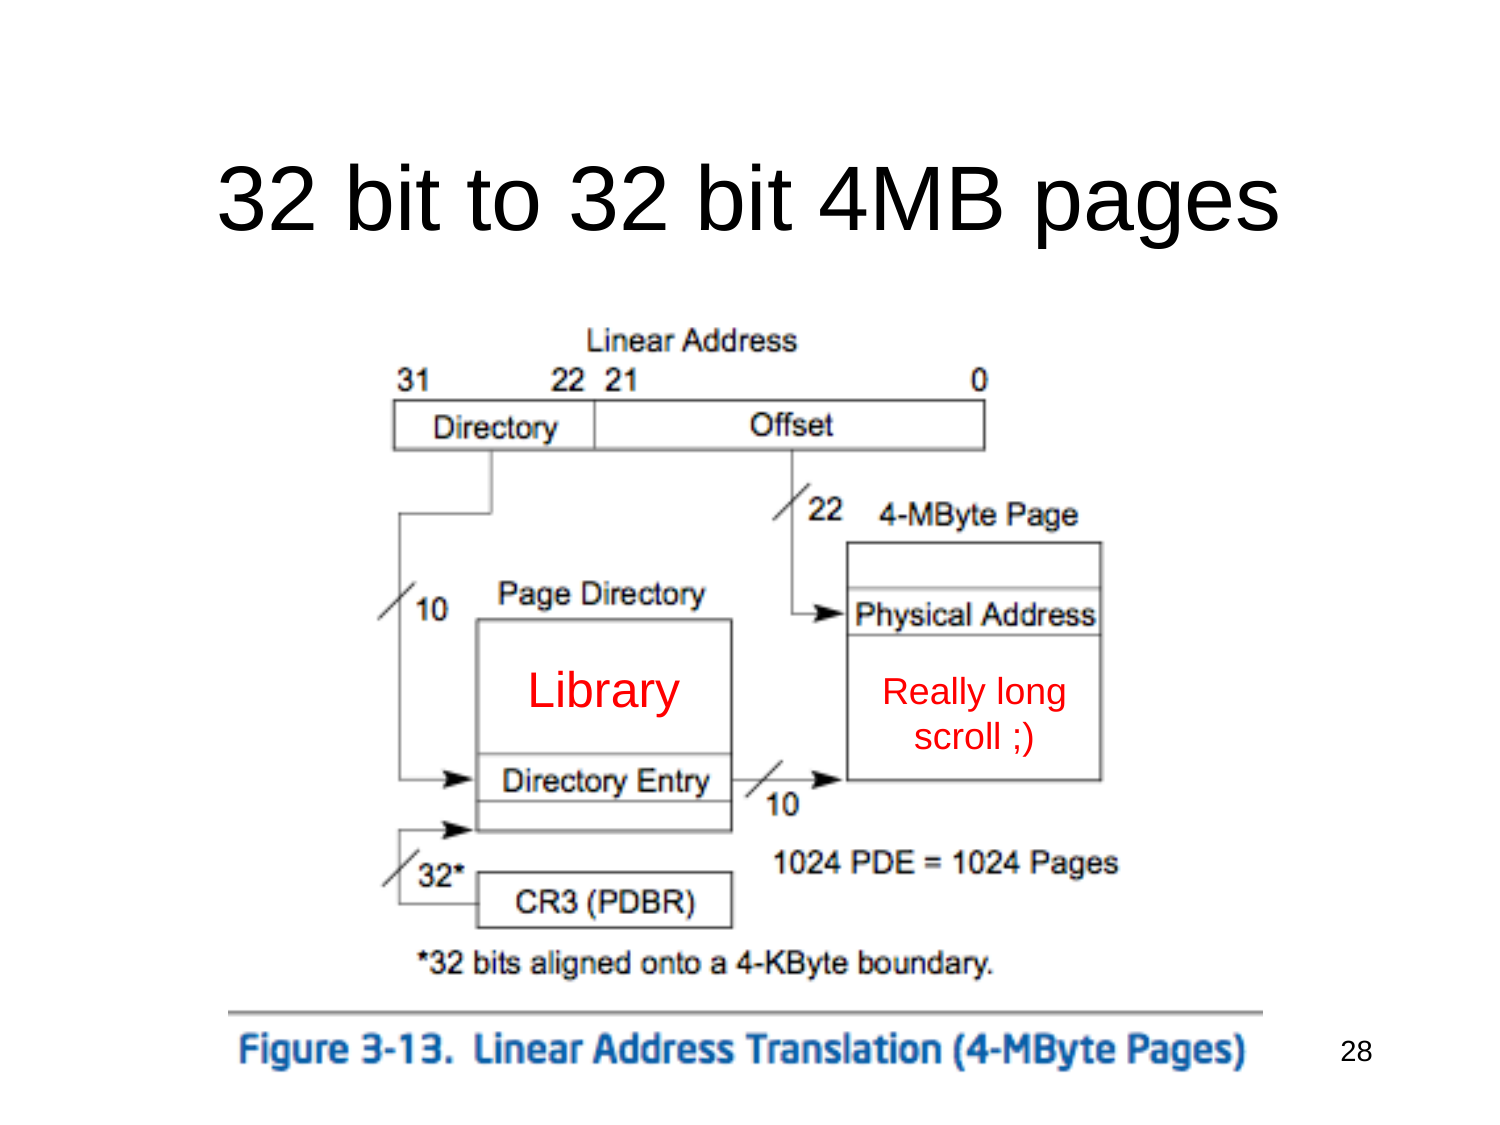

# 32 bit to 32 bit 4MB pages
Library
Really long
scroll ;)